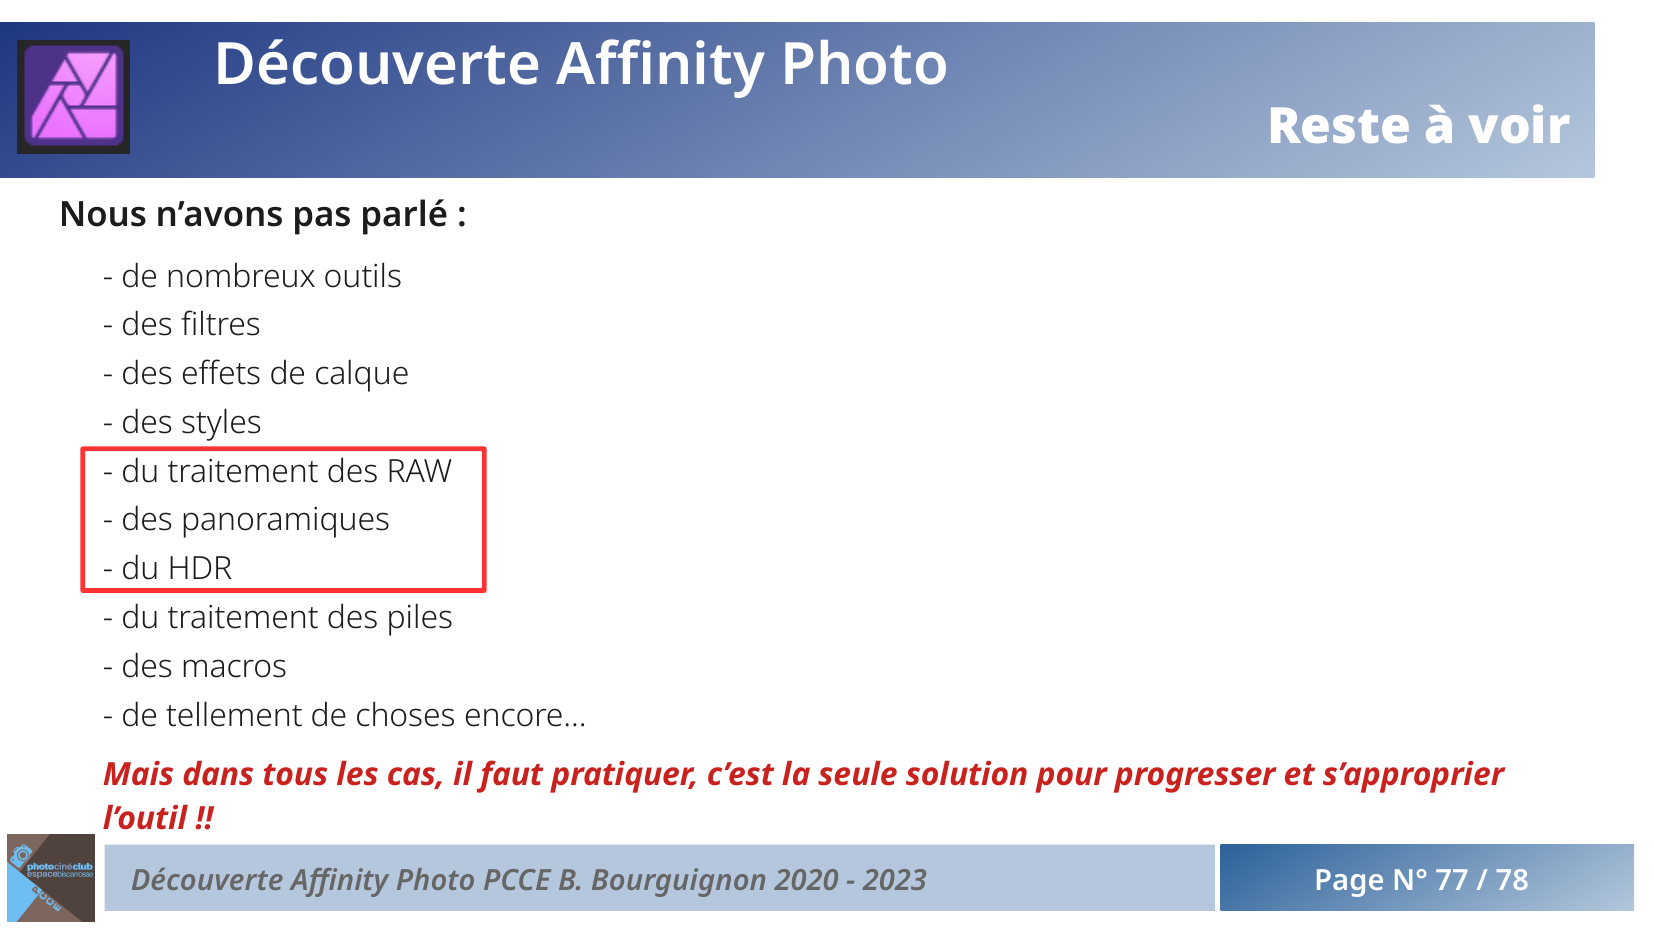

# Reste à voir
Nous n’avons pas parlé :
- de nombreux outils
- des filtres
- des effets de calque
- des styles
- du traitement des RAW
- des panoramiques
- du HDR
- du traitement des piles
- des macros
- de tellement de choses encore…
Mais dans tous les cas, il faut pratiquer, c’est la seule solution pour progresser et s’approprier l’outil !!